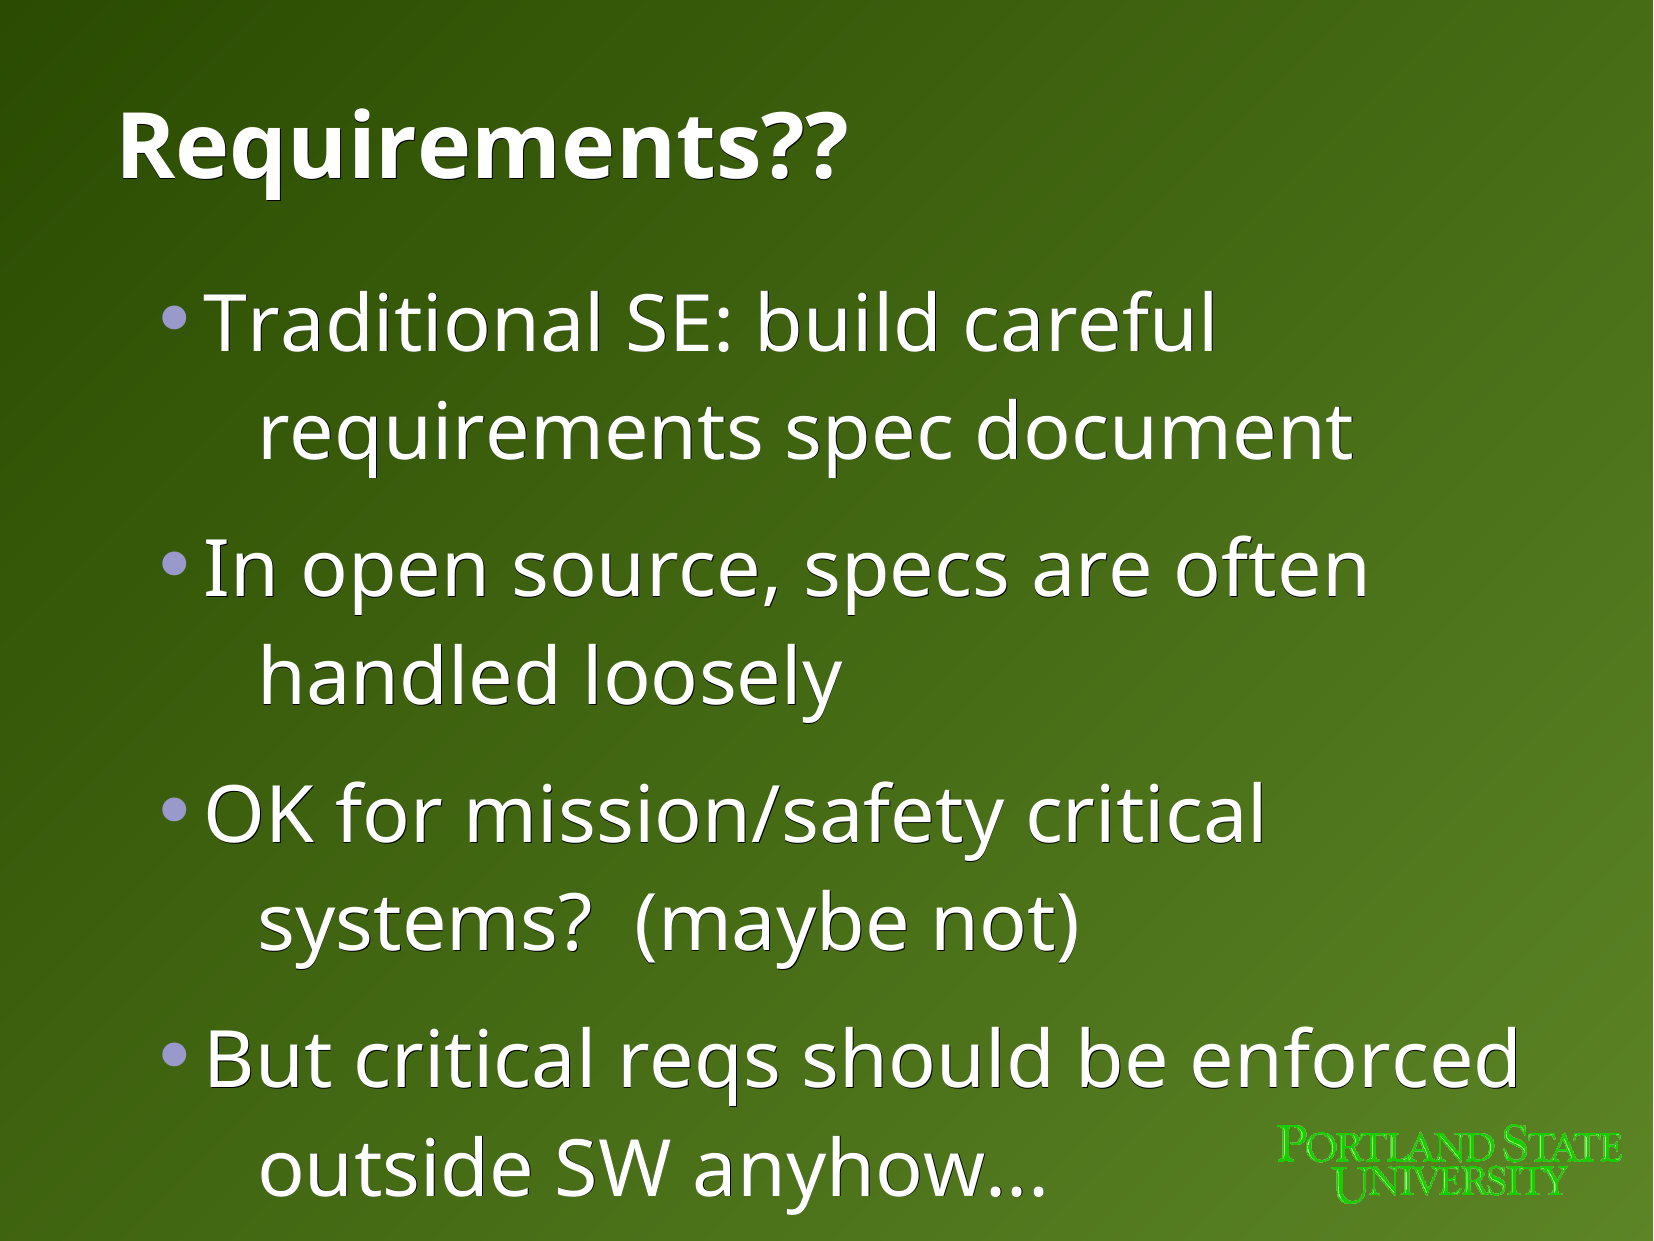

# Requirements??
Traditional SE: build careful requirements spec document
In open source, specs are often handled loosely
OK for mission/safety critical systems? (maybe not)
But critical reqs should be enforced outside SW anyhow...